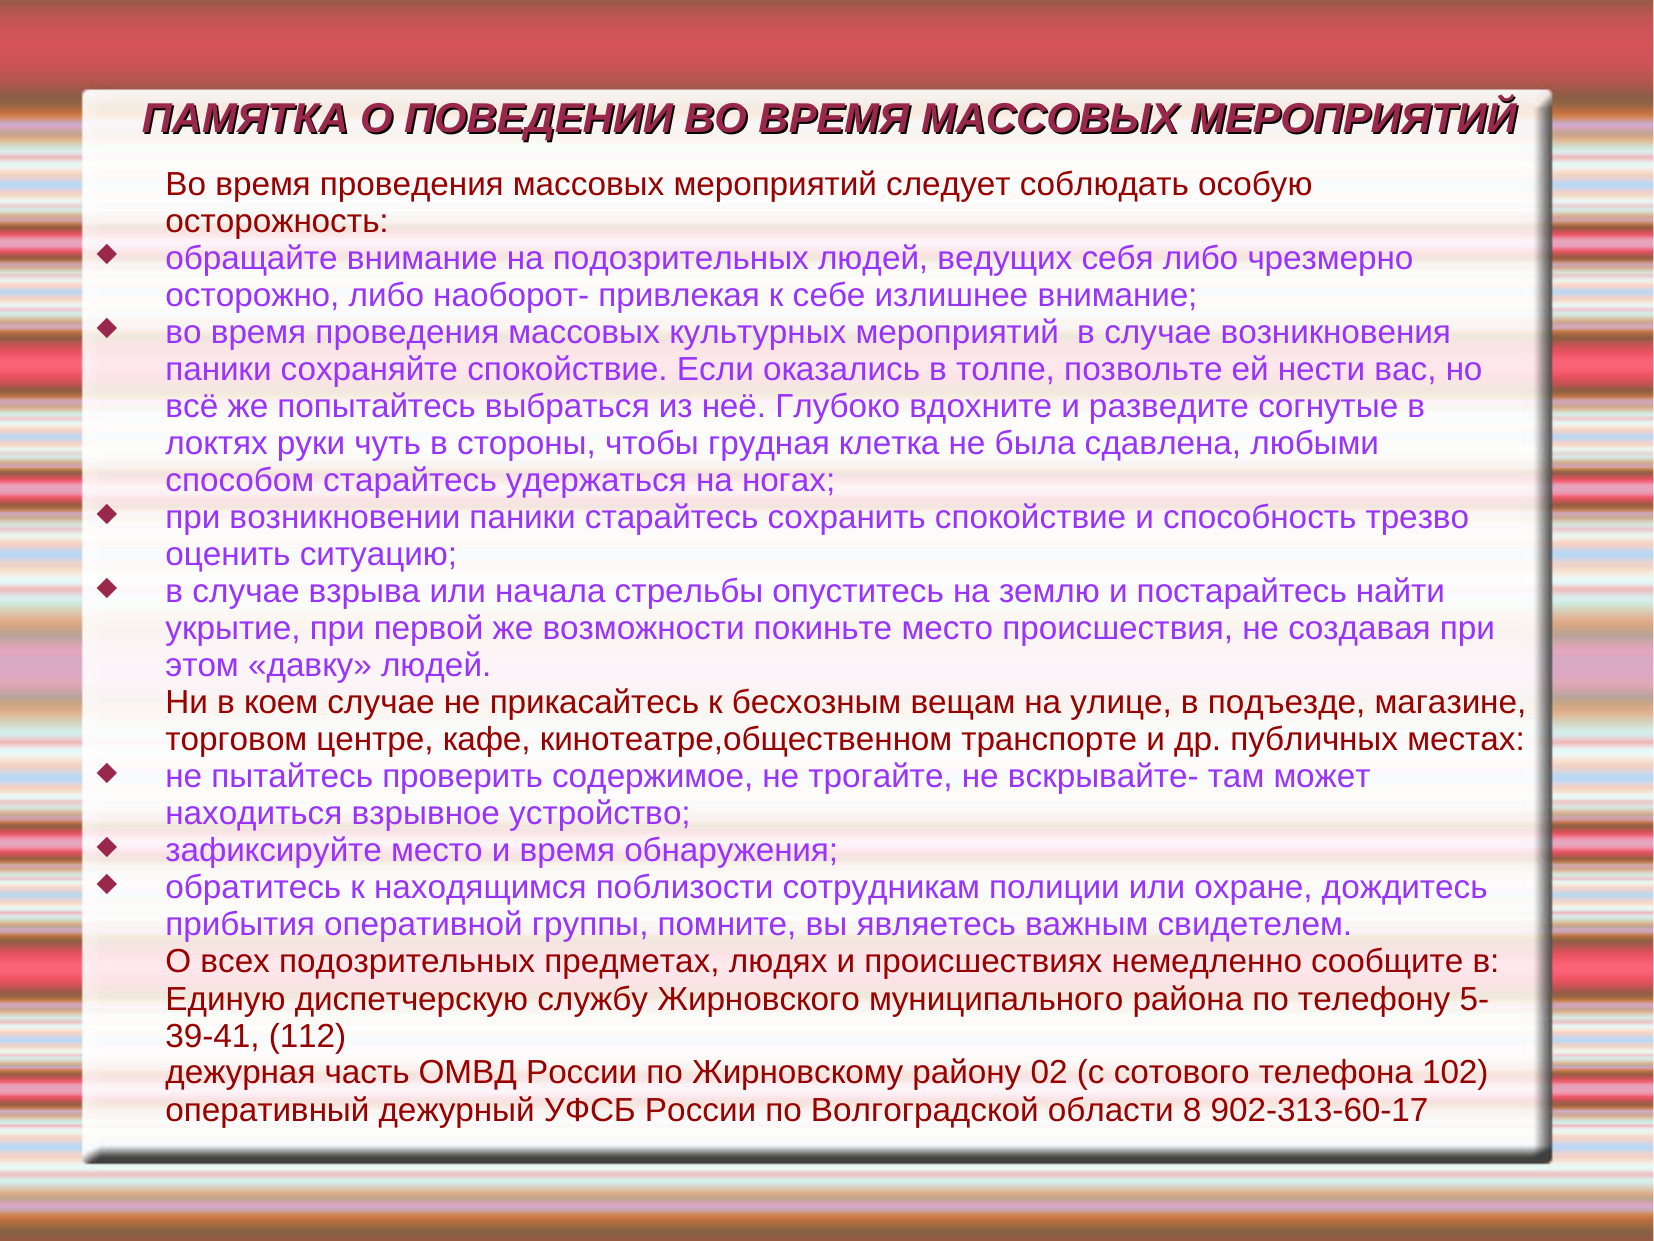

# ПАМЯТКА О ПОВЕДЕНИИ ВО ВРЕМЯ МАССОВЫХ МЕРОПРИЯТИЙ
Во время проведения массовых мероприятий следует соблюдать особую осторожность:
обращайте внимание на подозрительных людей, ведущих себя либо чрезмерно осторожно, либо наоборот- привлекая к себе излишнее внимание;
во время проведения массовых культурных мероприятий в случае возникновения паники сохраняйте спокойствие. Если оказались в толпе, позвольте ей нести вас, но всё же попытайтесь выбраться из неё. Глубоко вдохните и разведите согнутые в локтях руки чуть в стороны, чтобы грудная клетка не была сдавлена, любыми способом старайтесь удержаться на ногах;
при возникновении паники старайтесь сохранить спокойствие и способность трезво оценить ситуацию;
в случае взрыва или начала стрельбы опуститесь на землю и постарайтесь найти укрытие, при первой же возможности покиньте место происшествия, не создавая при этом «давку» людей.
Ни в коем случае не прикасайтесь к бесхозным вещам на улице, в подъезде, магазине, торговом центре, кафе, кинотеатре,общественном транспорте и др. публичных местах:
не пытайтесь проверить содержимое, не трогайте, не вскрывайте- там может находиться взрывное устройство;
зафиксируйте место и время обнаружения;
обратитесь к находящимся поблизости сотрудникам полиции или охране, дождитесь прибытия оперативной группы, помните, вы являетесь важным свидетелем.
О всех подозрительных предметах, людях и происшествиях немедленно сообщите в:
Единую диспетчерскую службу Жирновского муниципального района по телефону 5-39-41, (112)
дежурная часть ОМВД России по Жирновскому району 02 (с сотового телефона 102)
оперативный дежурный УФСБ России по Волгоградской области 8 902-313-60-17